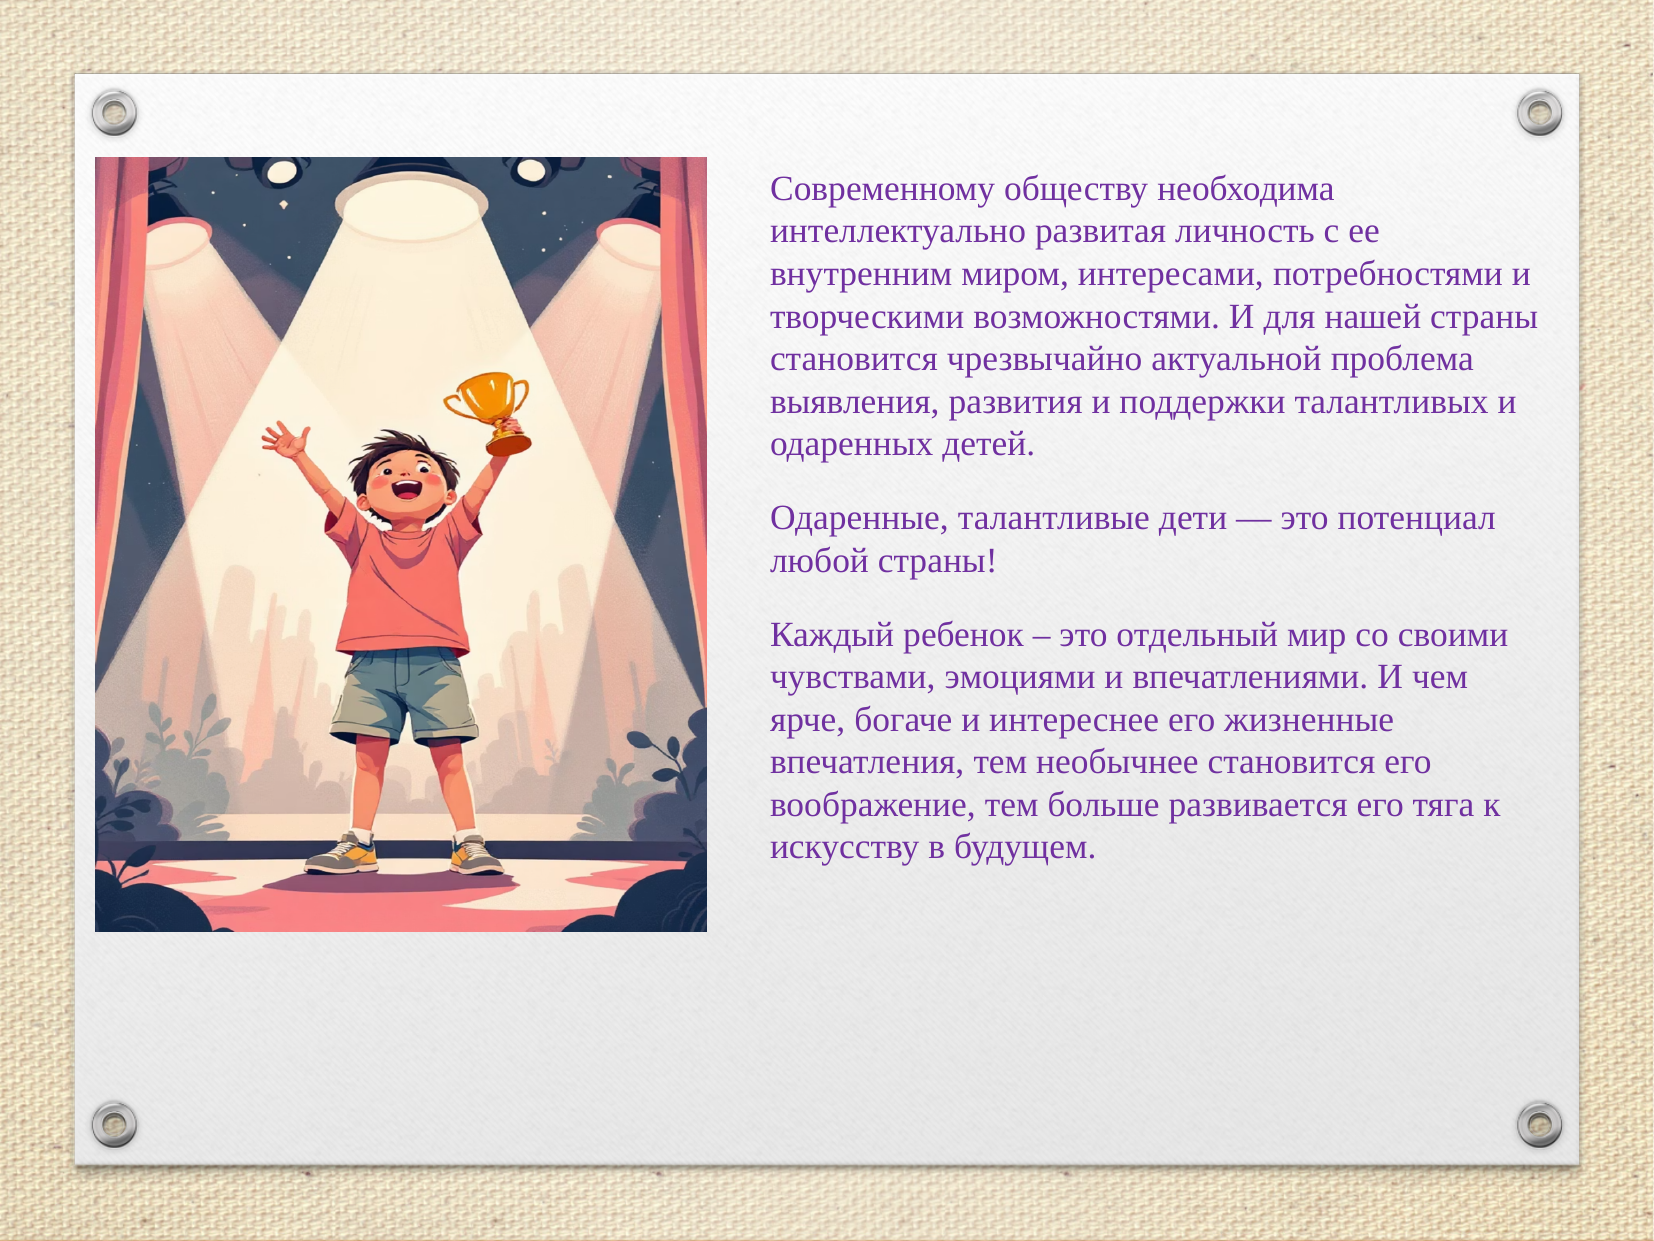

Современному обществу необходима интеллектуально развитая личность с ее внутренним миром, интересами, потребностями и творческими возможностями. И для нашей страны становится чрезвычайно актуальной проблема выявления, развития и поддержки талантливых и одаренных детей.
Одаренные, талантливые дети — это потенциал любой страны!
Каждый ребенок – это отдельный мир со своими чувствами, эмоциями и впечатлениями. И чем ярче, богаче и интереснее его жизненные впечатления, тем необычнее становится его воображение, тем больше развивается его тяга к искусству в будущем.
#